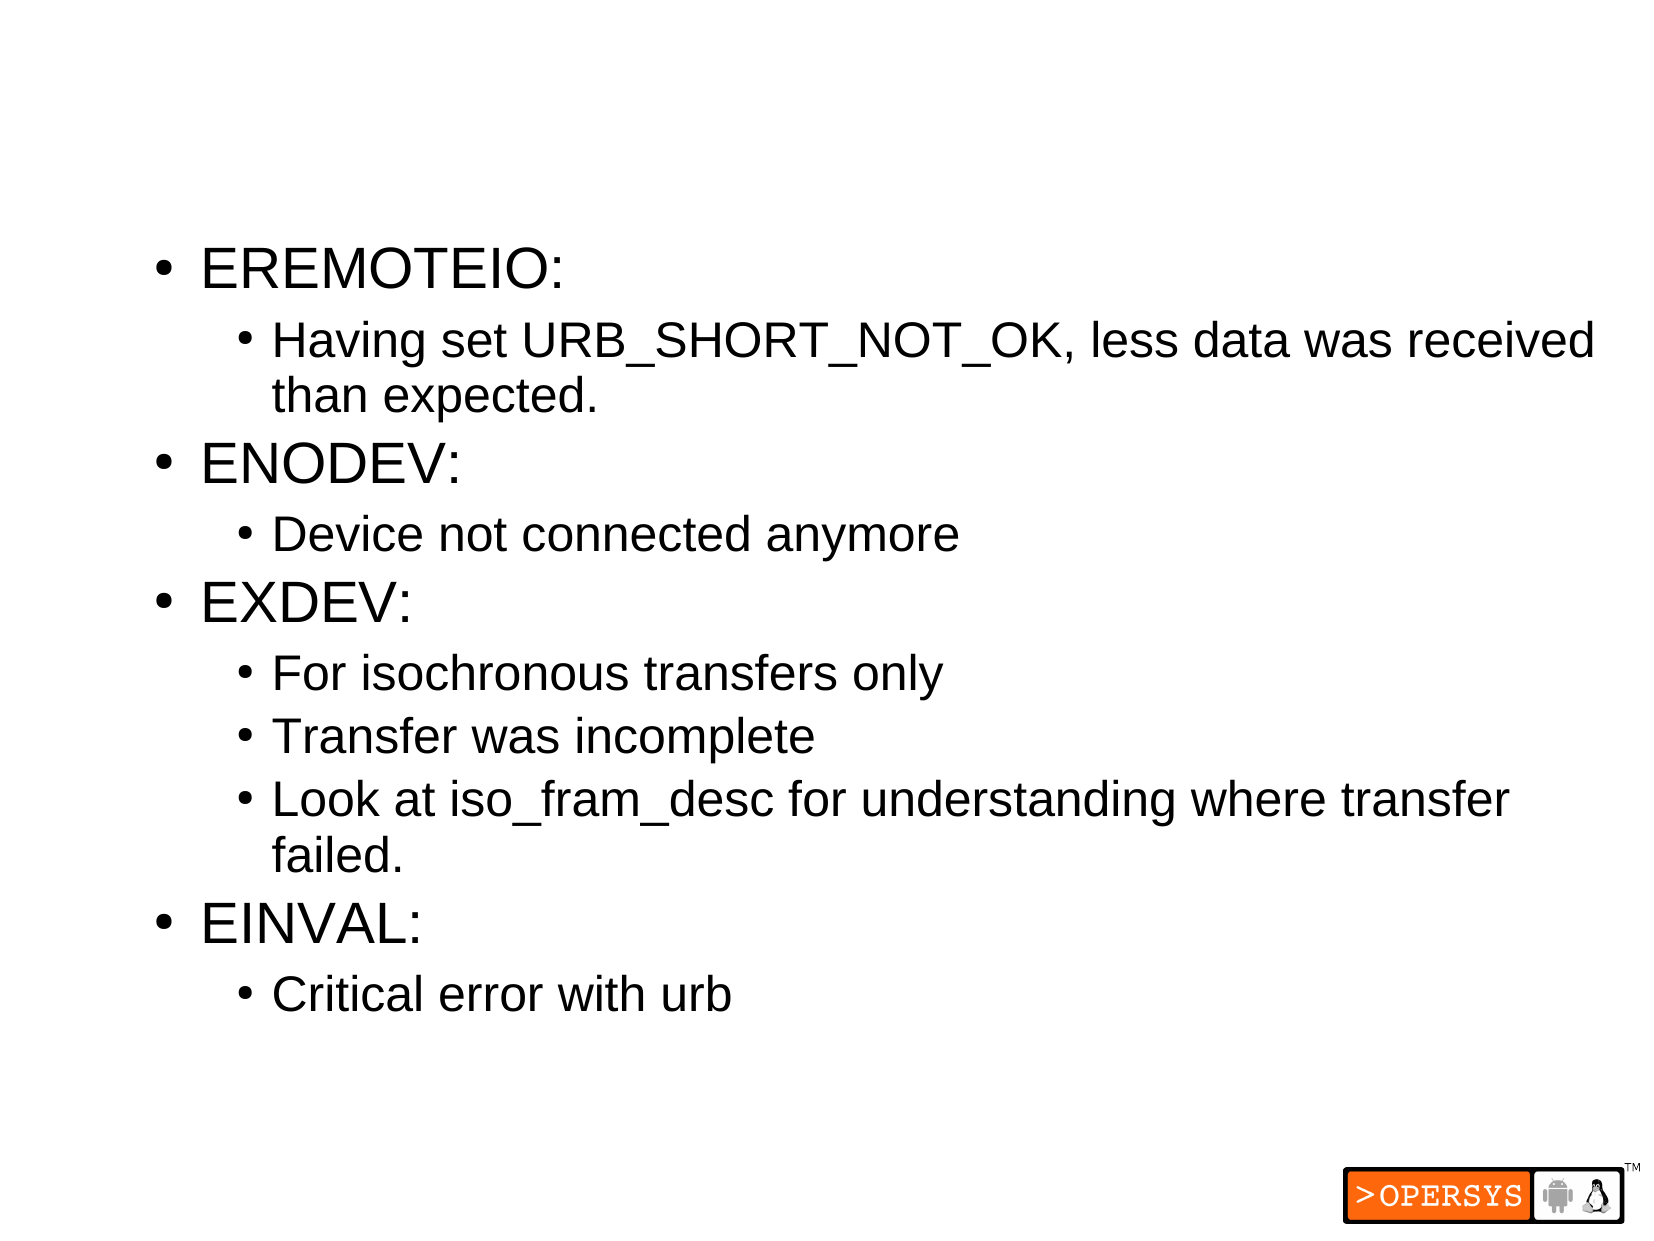

# EREMOTEIO:
Having set URB_SHORT_NOT_OK, less data was received than expected.
ENODEV:
Device not connected anymore
EXDEV:
For isochronous transfers only
Transfer was incomplete
Look at iso_fram_desc for understanding where transfer failed.
EINVAL:
Critical error with urb